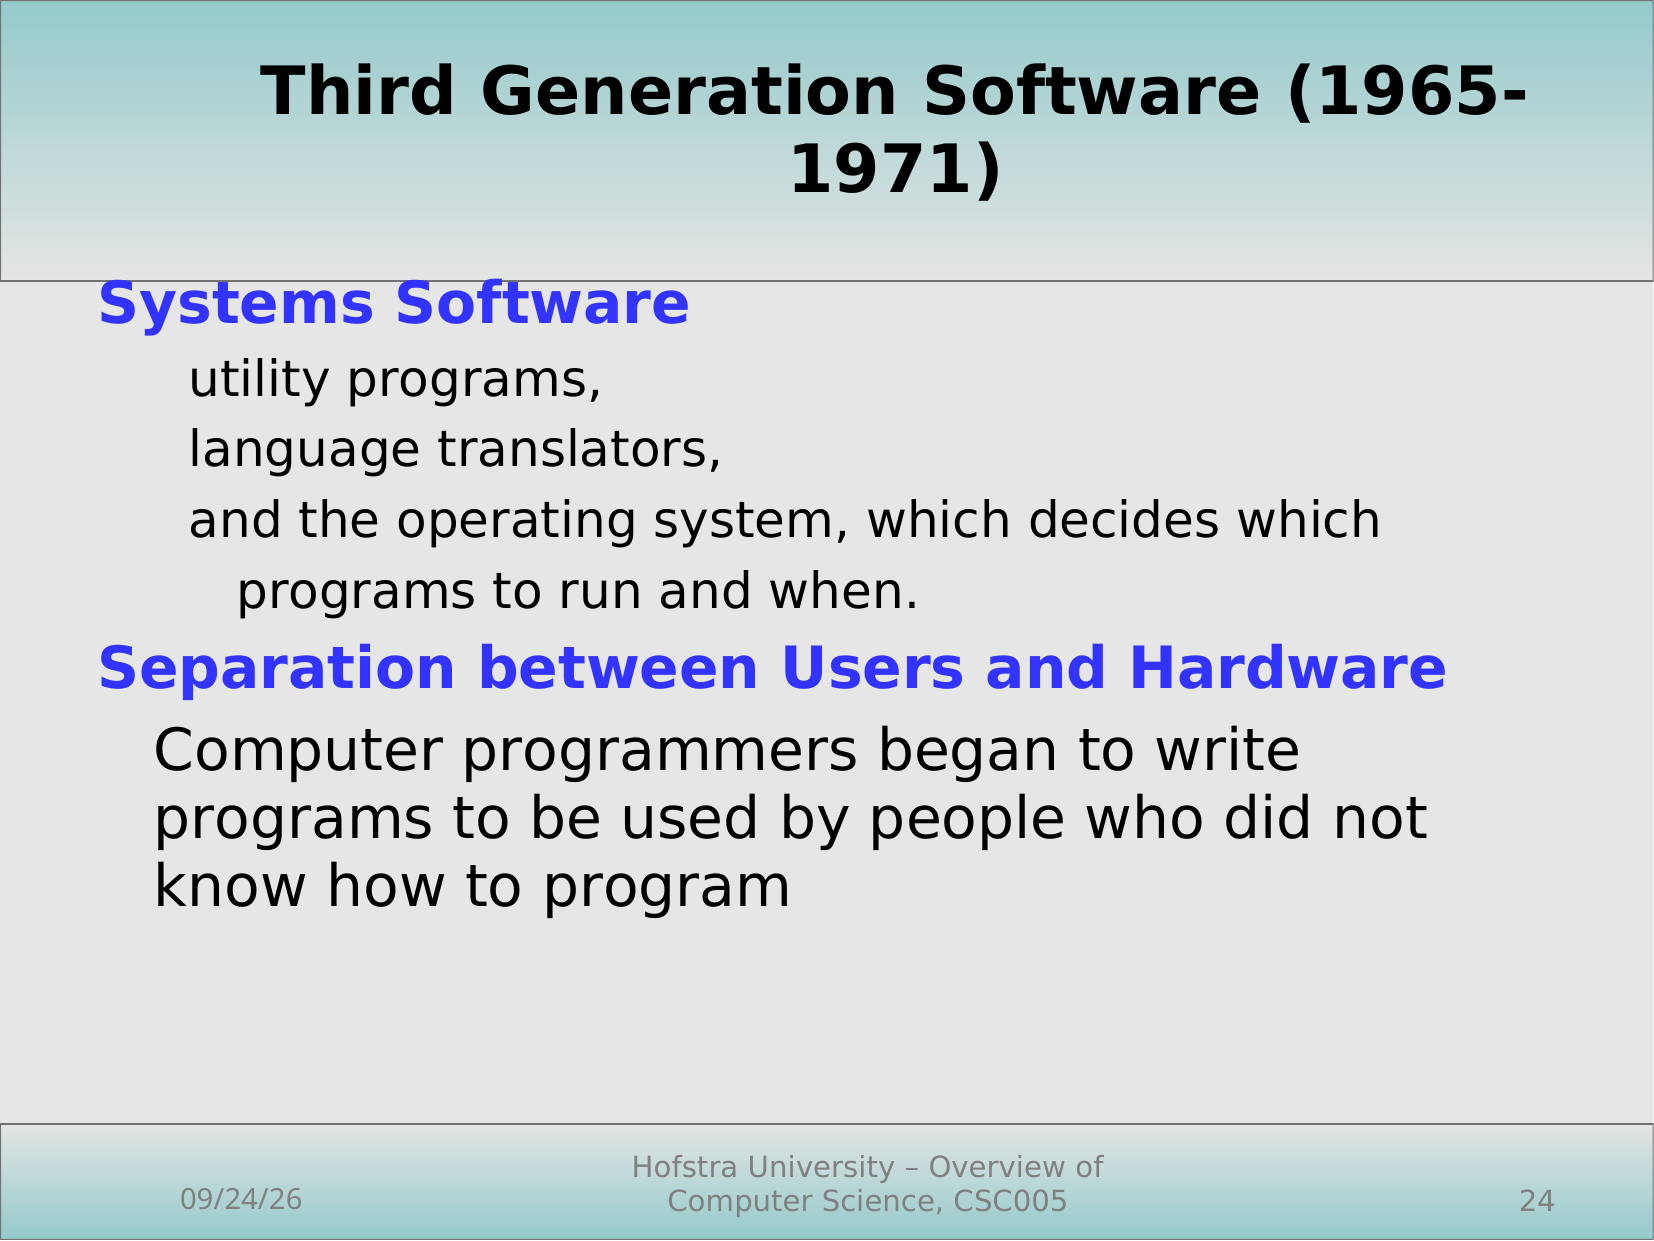

# Third Generation Software (1965-1971)
Systems Software
 utility programs,
 language translators,
 and the operating system, which decides which
 programs to run and when.
Separation between Users and Hardware
	Computer programmers began to write programs to be used by people who did not know how to program
24